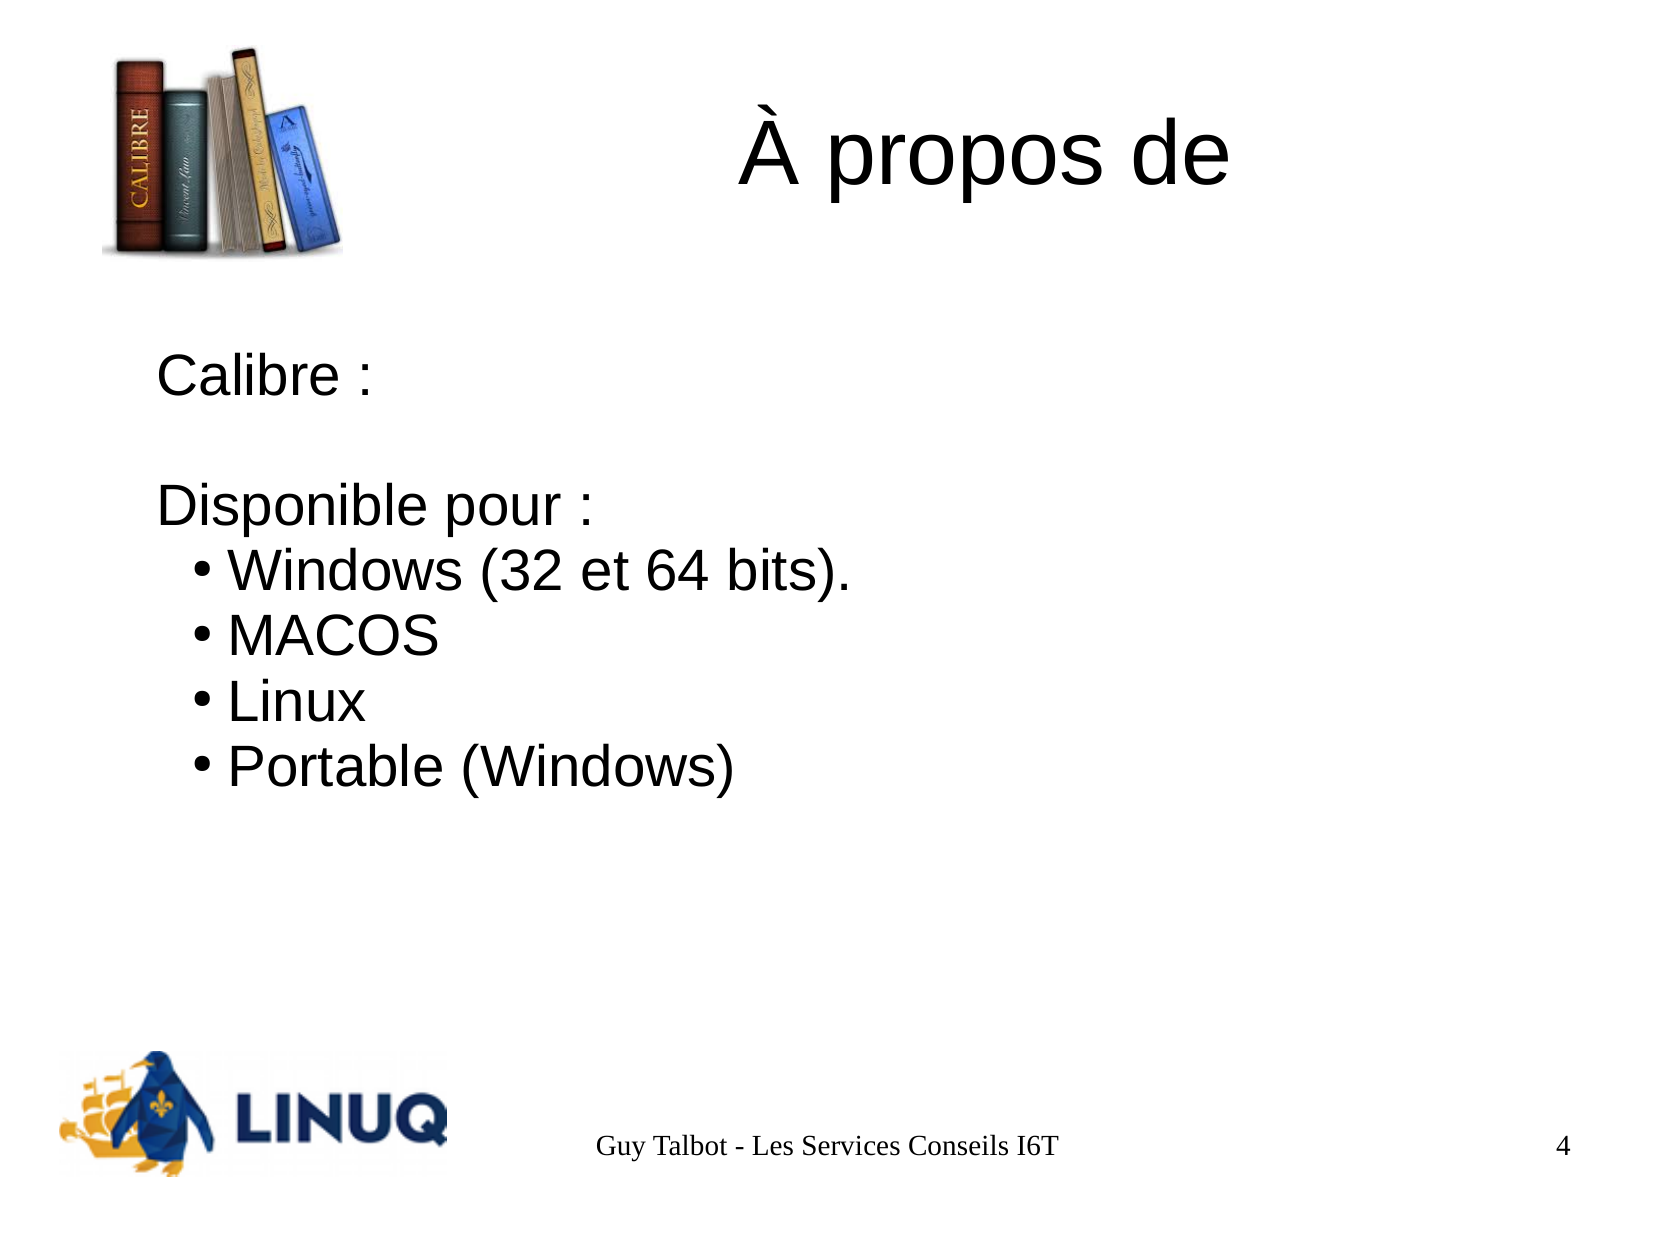

# À propos de
Calibre :
Disponible pour :
Windows (32 et 64 bits).
MACOS
Linux
Portable (Windows)
Guy Talbot - Les Services Conseils I6T
4